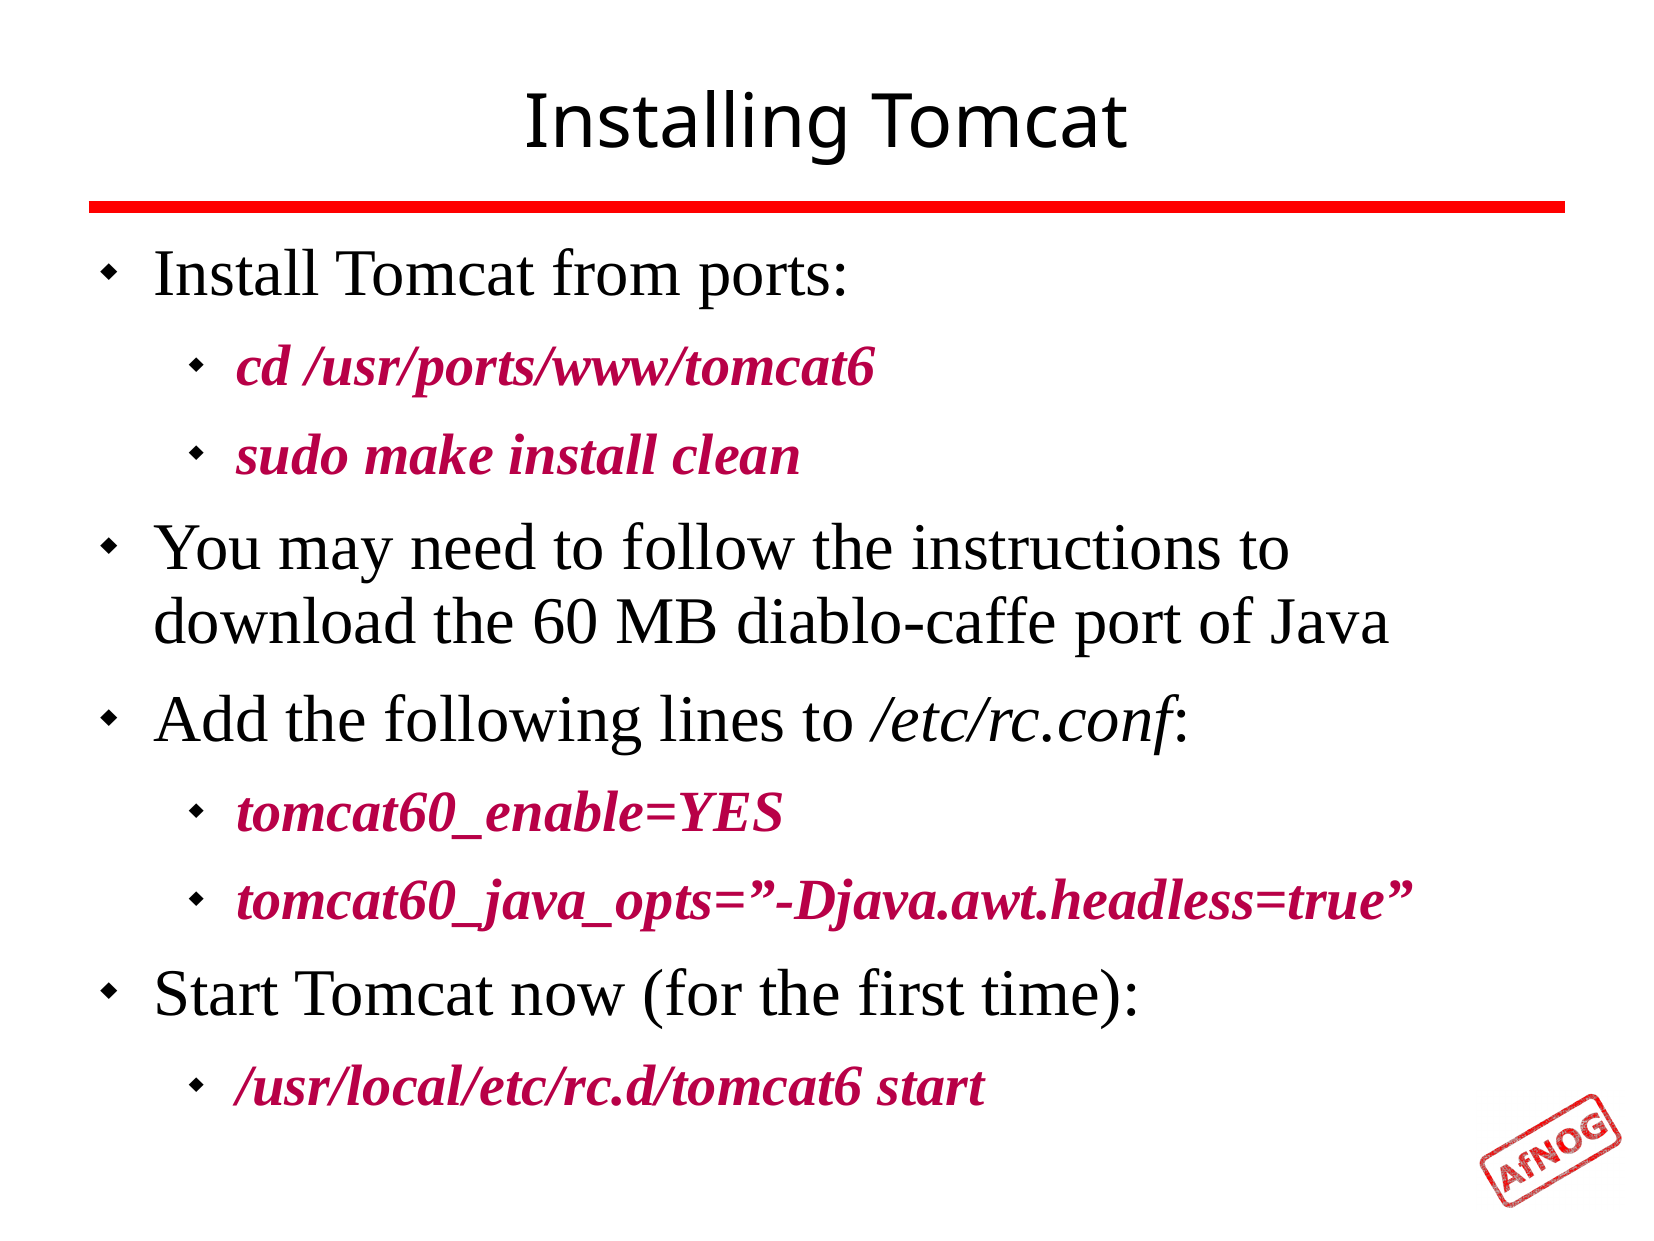

# Installing Tomcat
Install Tomcat from ports:
cd /usr/ports/www/tomcat6
sudo make install clean
You may need to follow the instructions to download the 60 MB diablo-caffe port of Java
Add the following lines to /etc/rc.conf:
tomcat60_enable=YES
tomcat60_java_opts=”-Djava.awt.headless=true”
Start Tomcat now (for the first time):
/usr/local/etc/rc.d/tomcat6 start